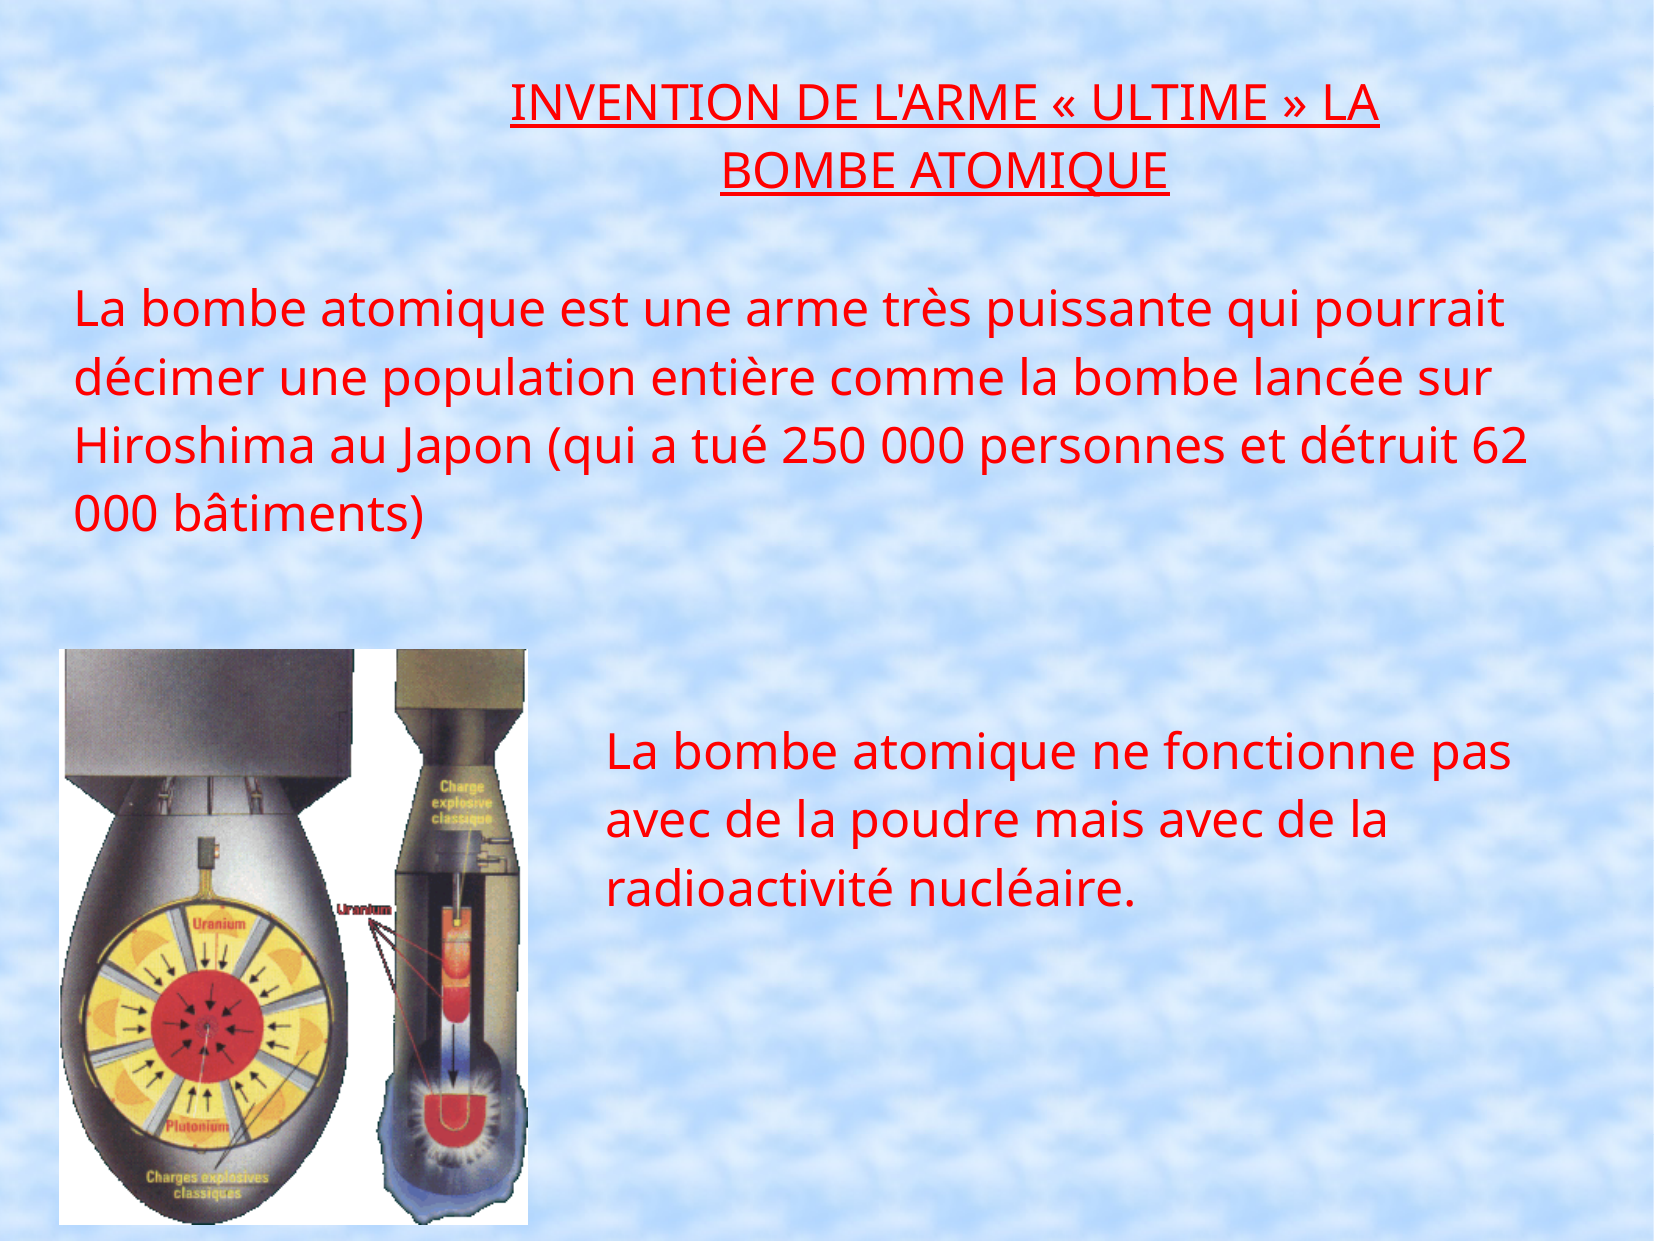

INVENTION DE L'ARME « ULTIME » LA BOMBE ATOMIQUE
La bombe atomique est une arme très puissante qui pourrait décimer une population entière comme la bombe lancée sur Hiroshima au Japon (qui a tué 250 000 personnes et détruit 62 000 bâtiments)
La bombe atomique ne fonctionne pas avec de la poudre mais avec de la radioactivité nucléaire.